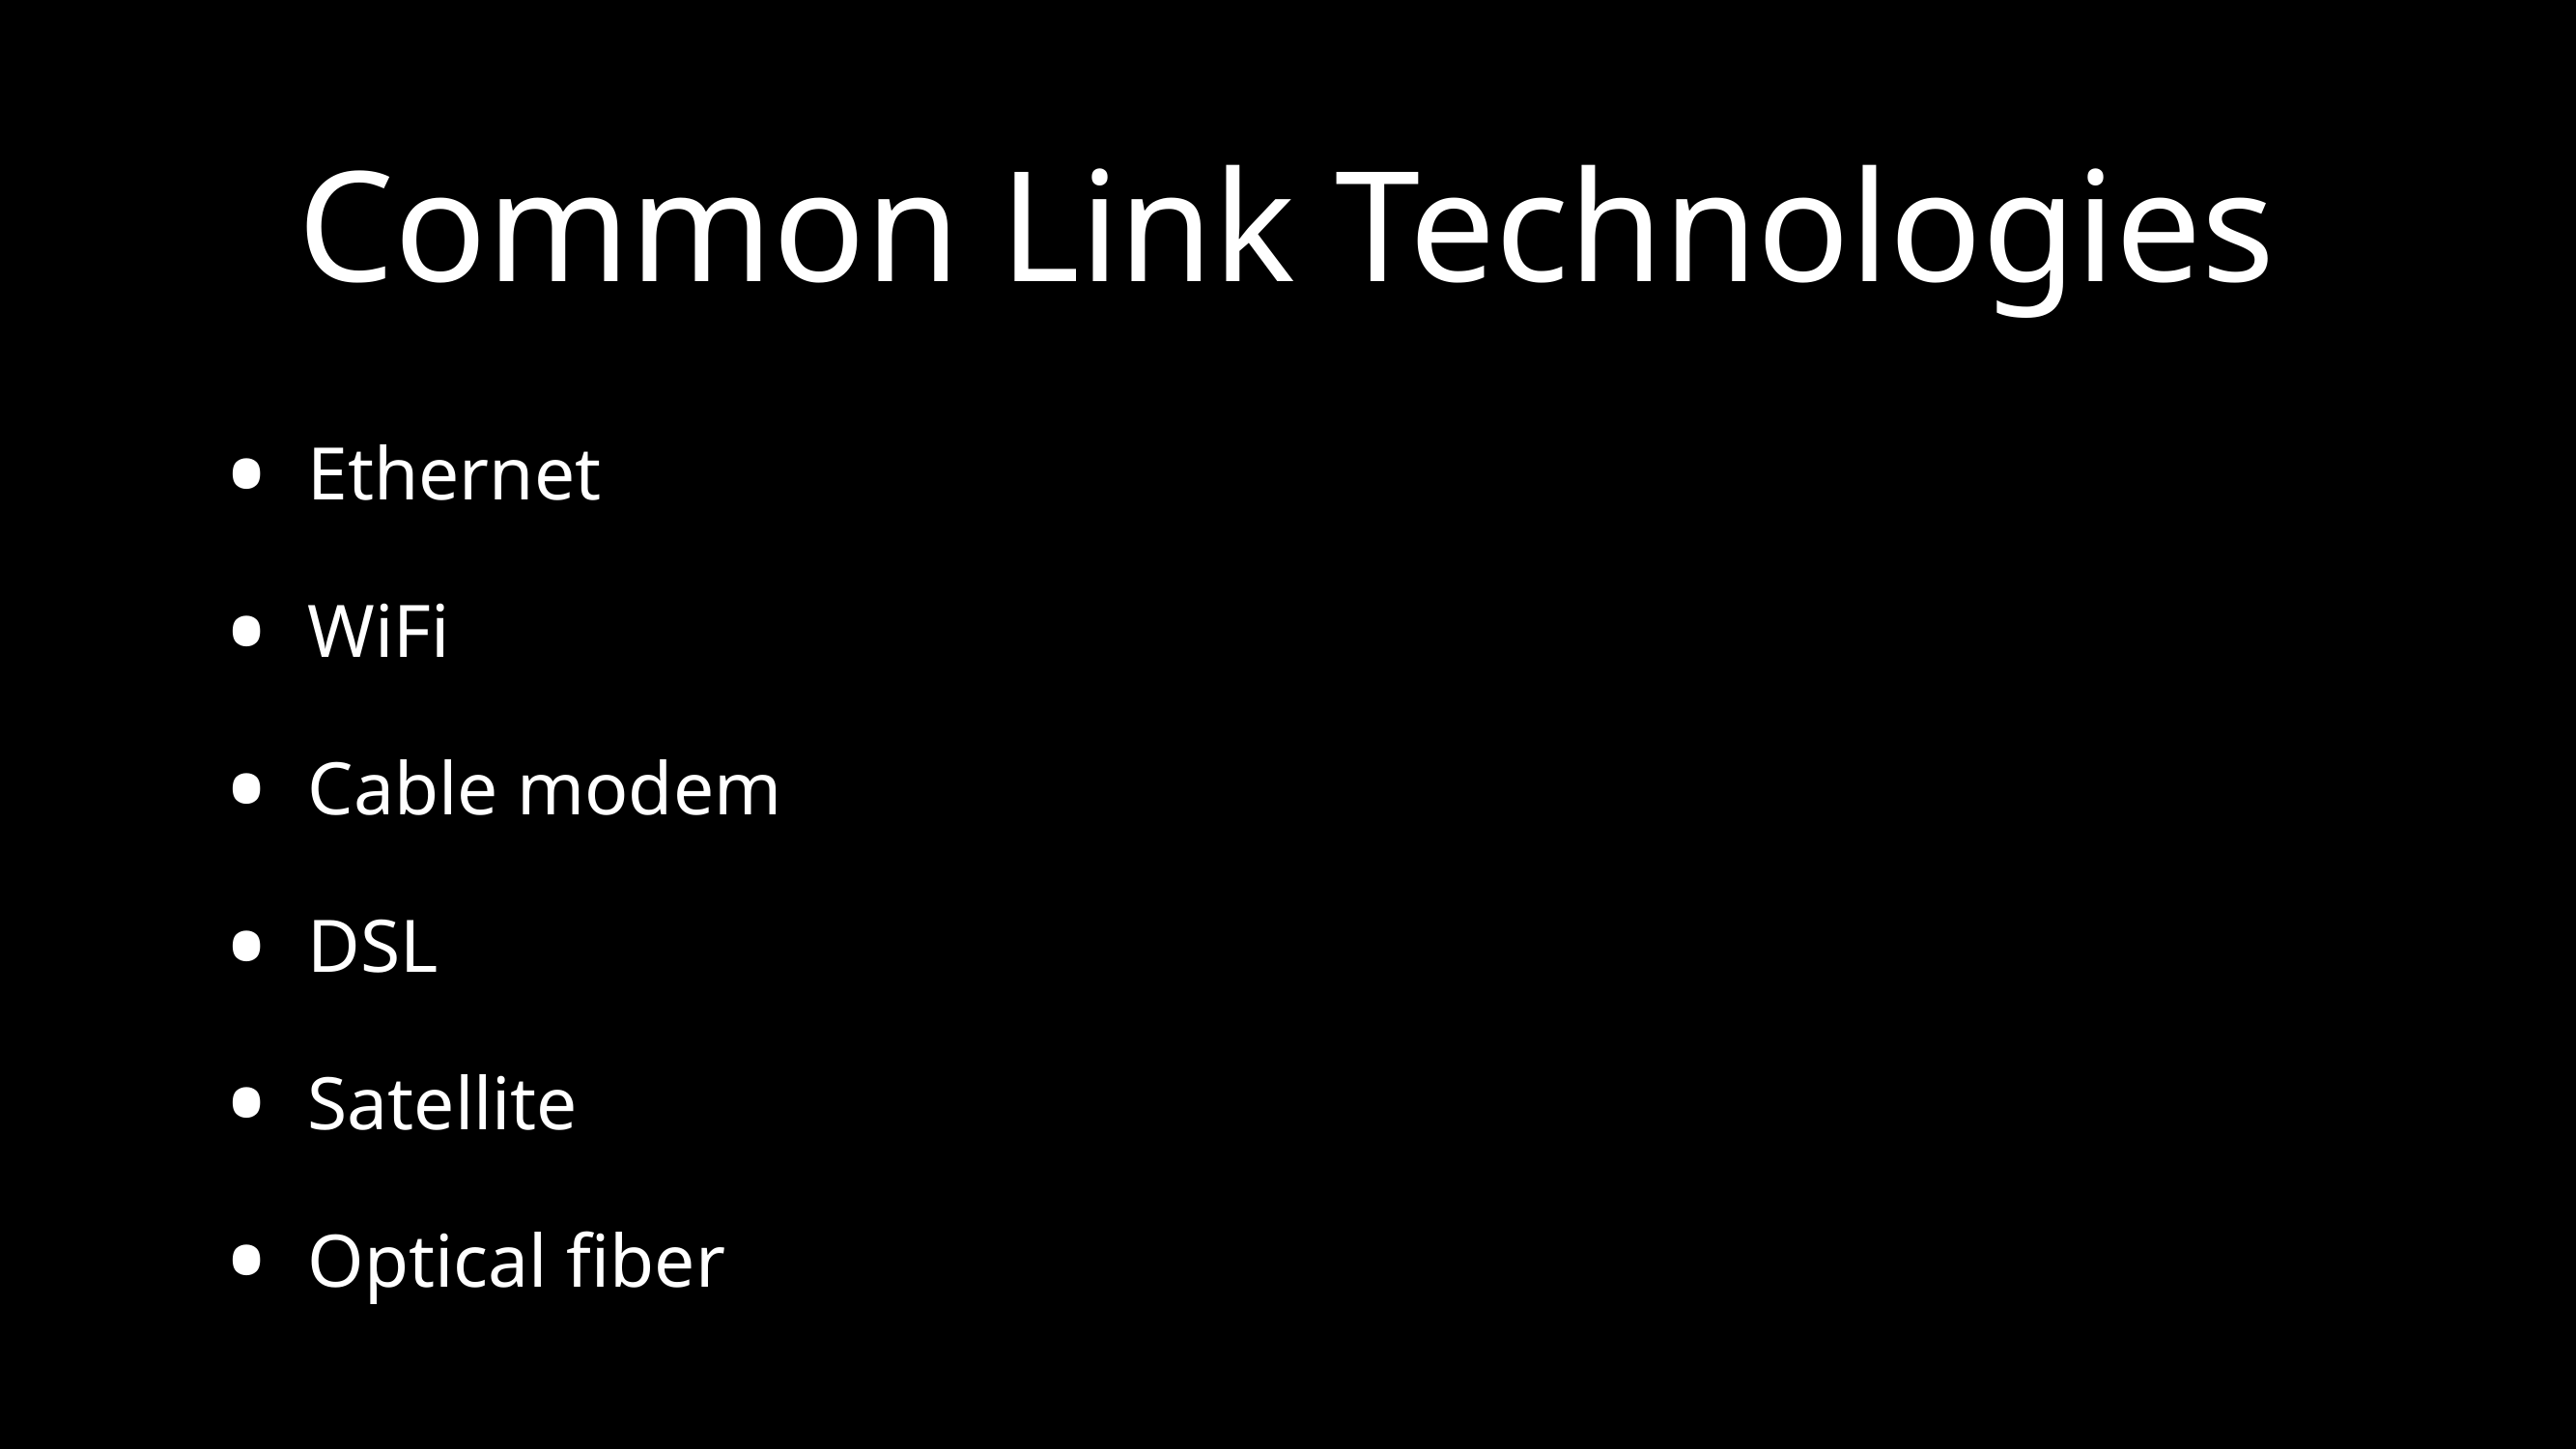

# Common Link Technologies
Ethernet
WiFi
Cable modem
DSL
Satellite
Optical fiber